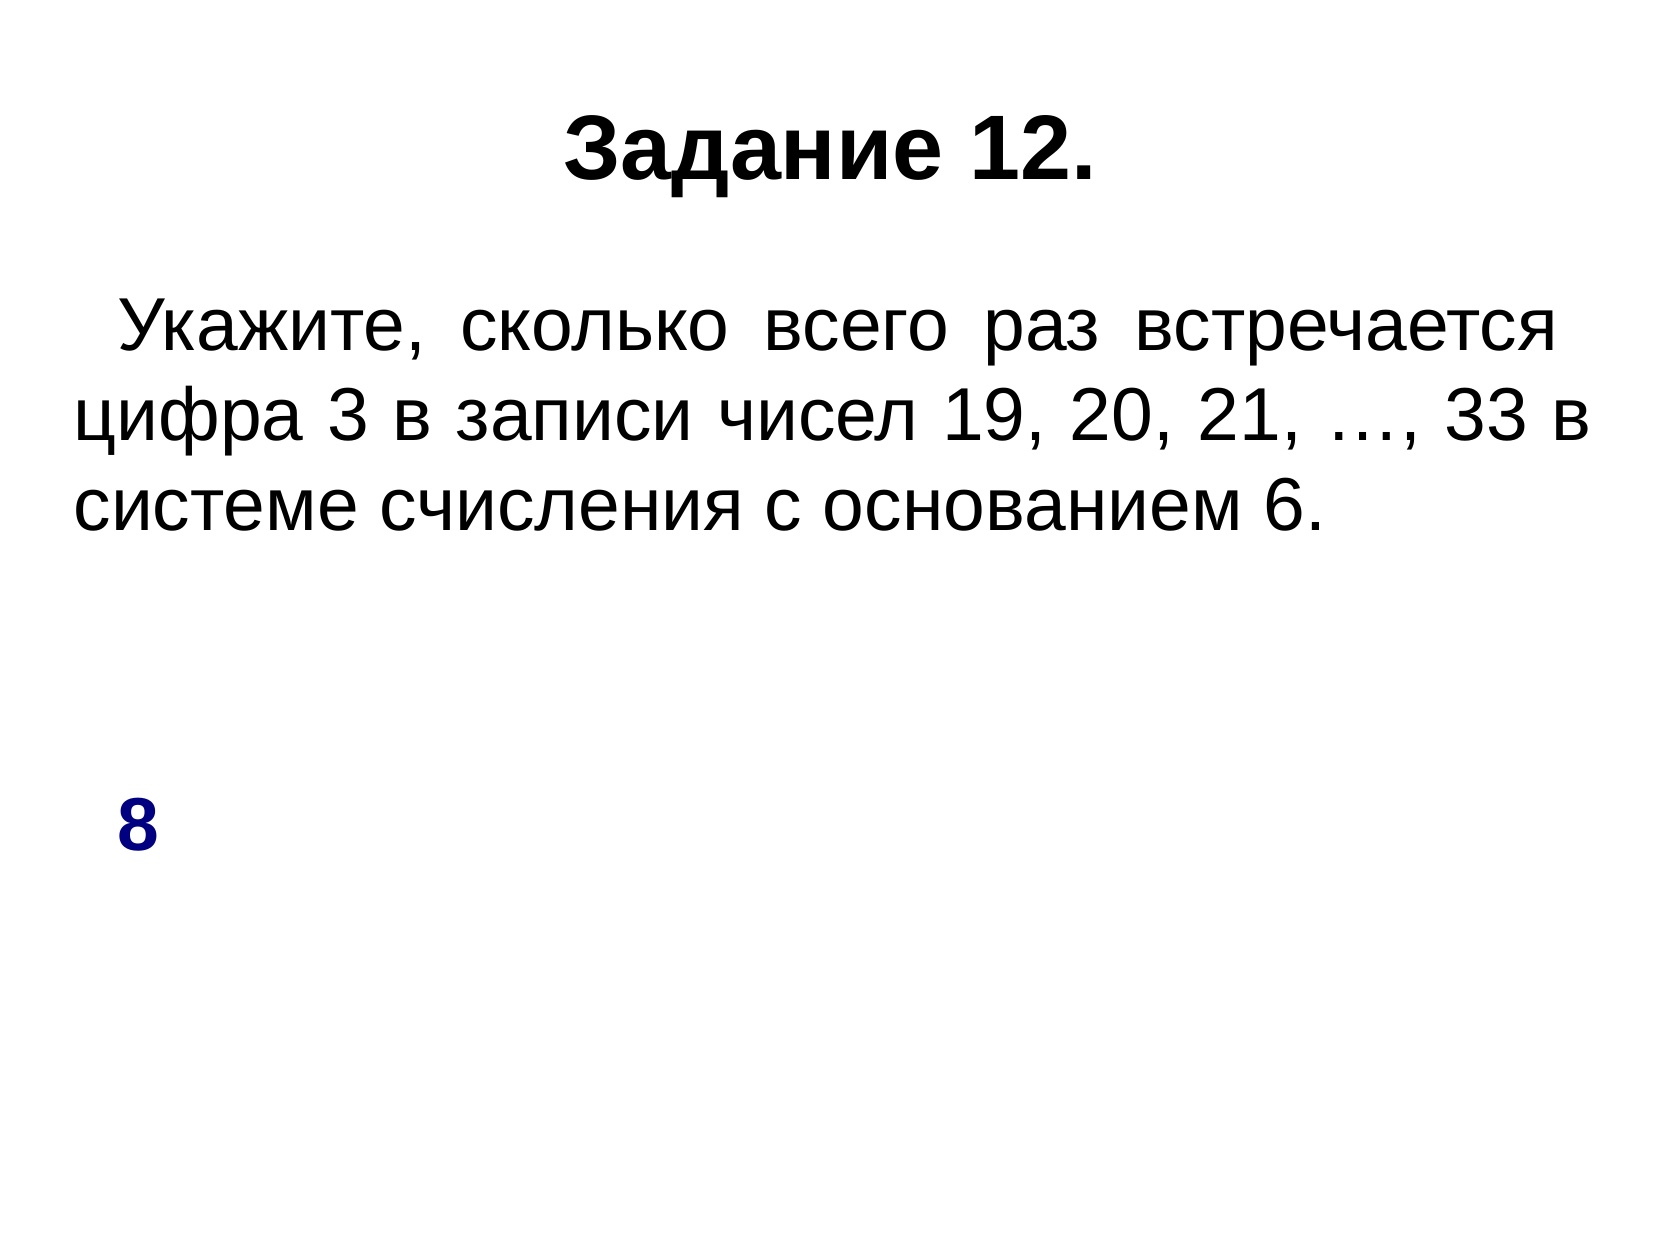

# Задание 12.
Укажите, сколько всего раз встречается цифра 3 в записи чисел 19, 20, 21, …, 33 в системе счисления с основанием 6.
8